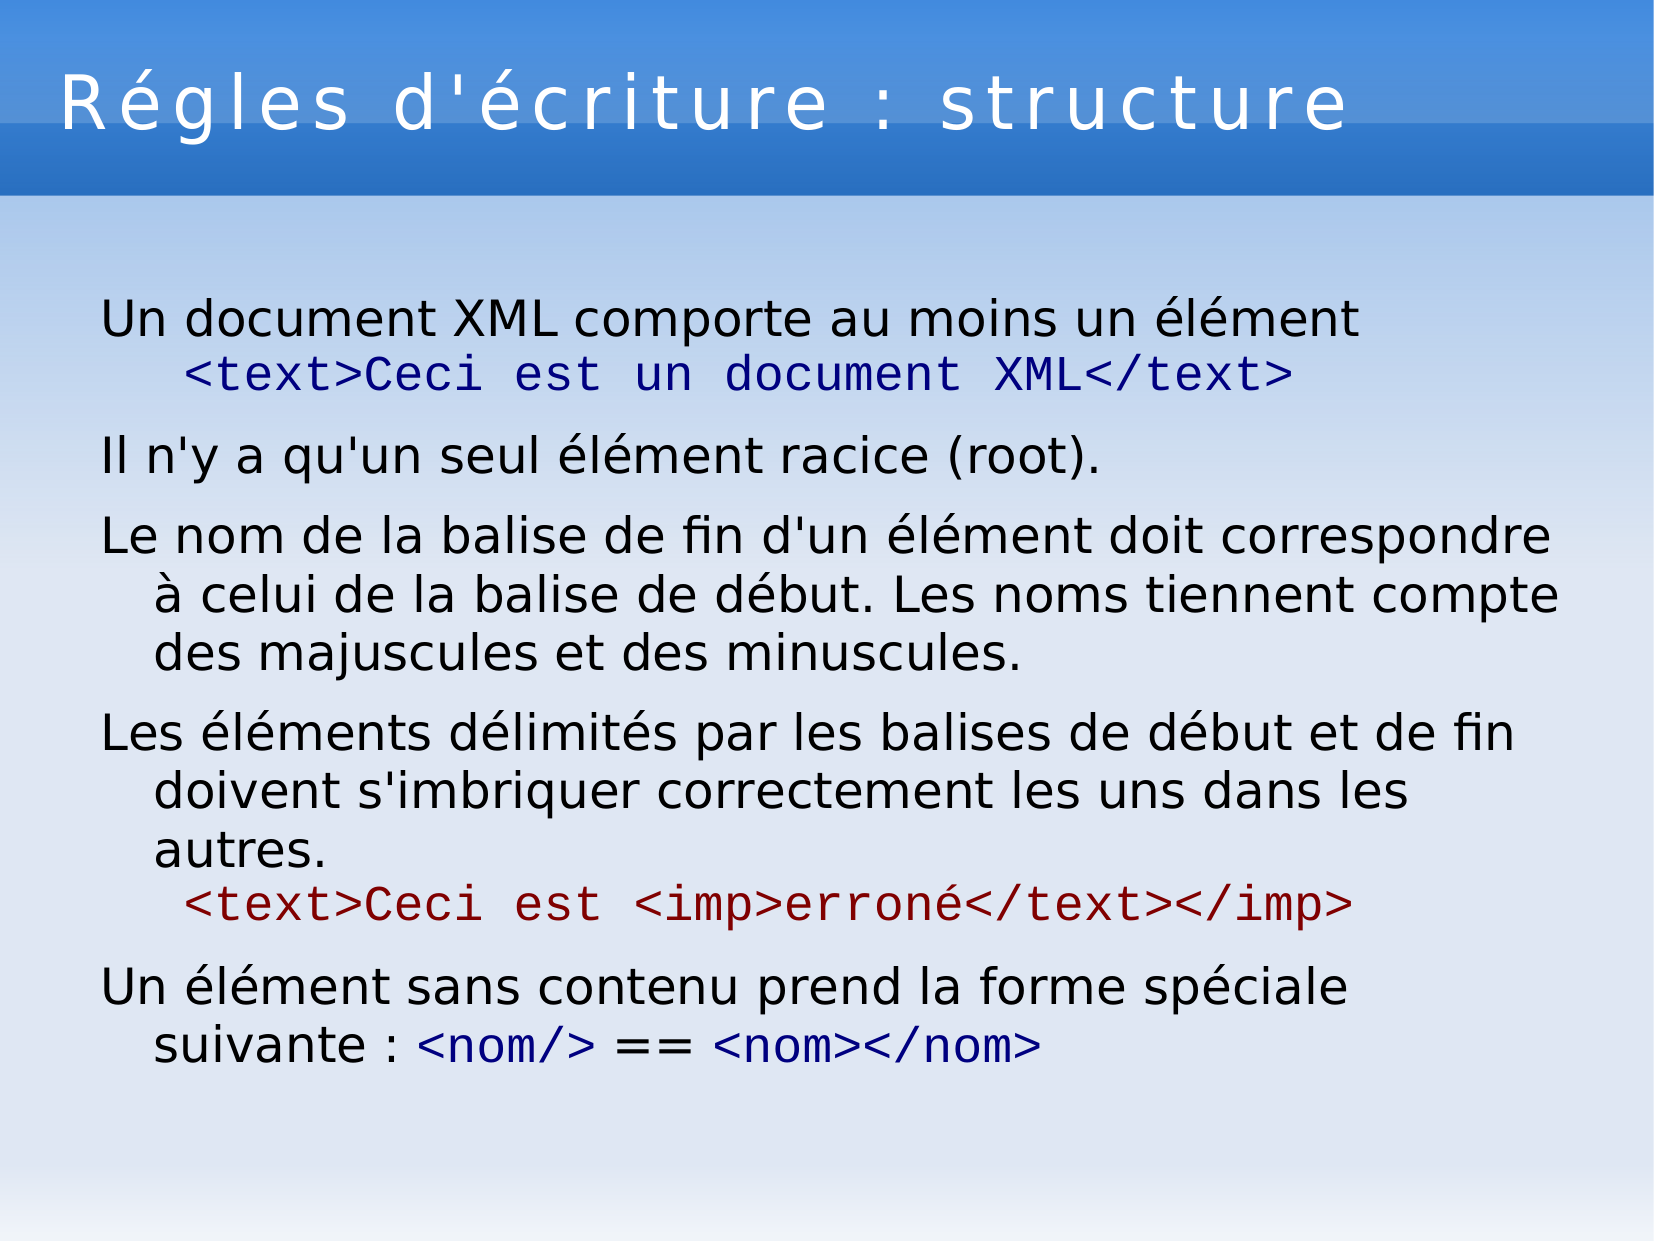

# Régles d'écriture : structure
Un document XML comporte au moins un élément
 <text>Ceci est un document XML</text>
Il n'y a qu'un seul élément racice (root).
Le nom de la balise de fin d'un élément doit correspondre à celui de la balise de début. Les noms tiennent compte des majuscules et des minuscules.
Les éléments délimités par les balises de début et de fin doivent s'imbriquer correctement les uns dans les autres.
 <text>Ceci est <imp>erroné</text></imp>
Un élément sans contenu prend la forme spéciale suivante : <nom/> == <nom></nom>